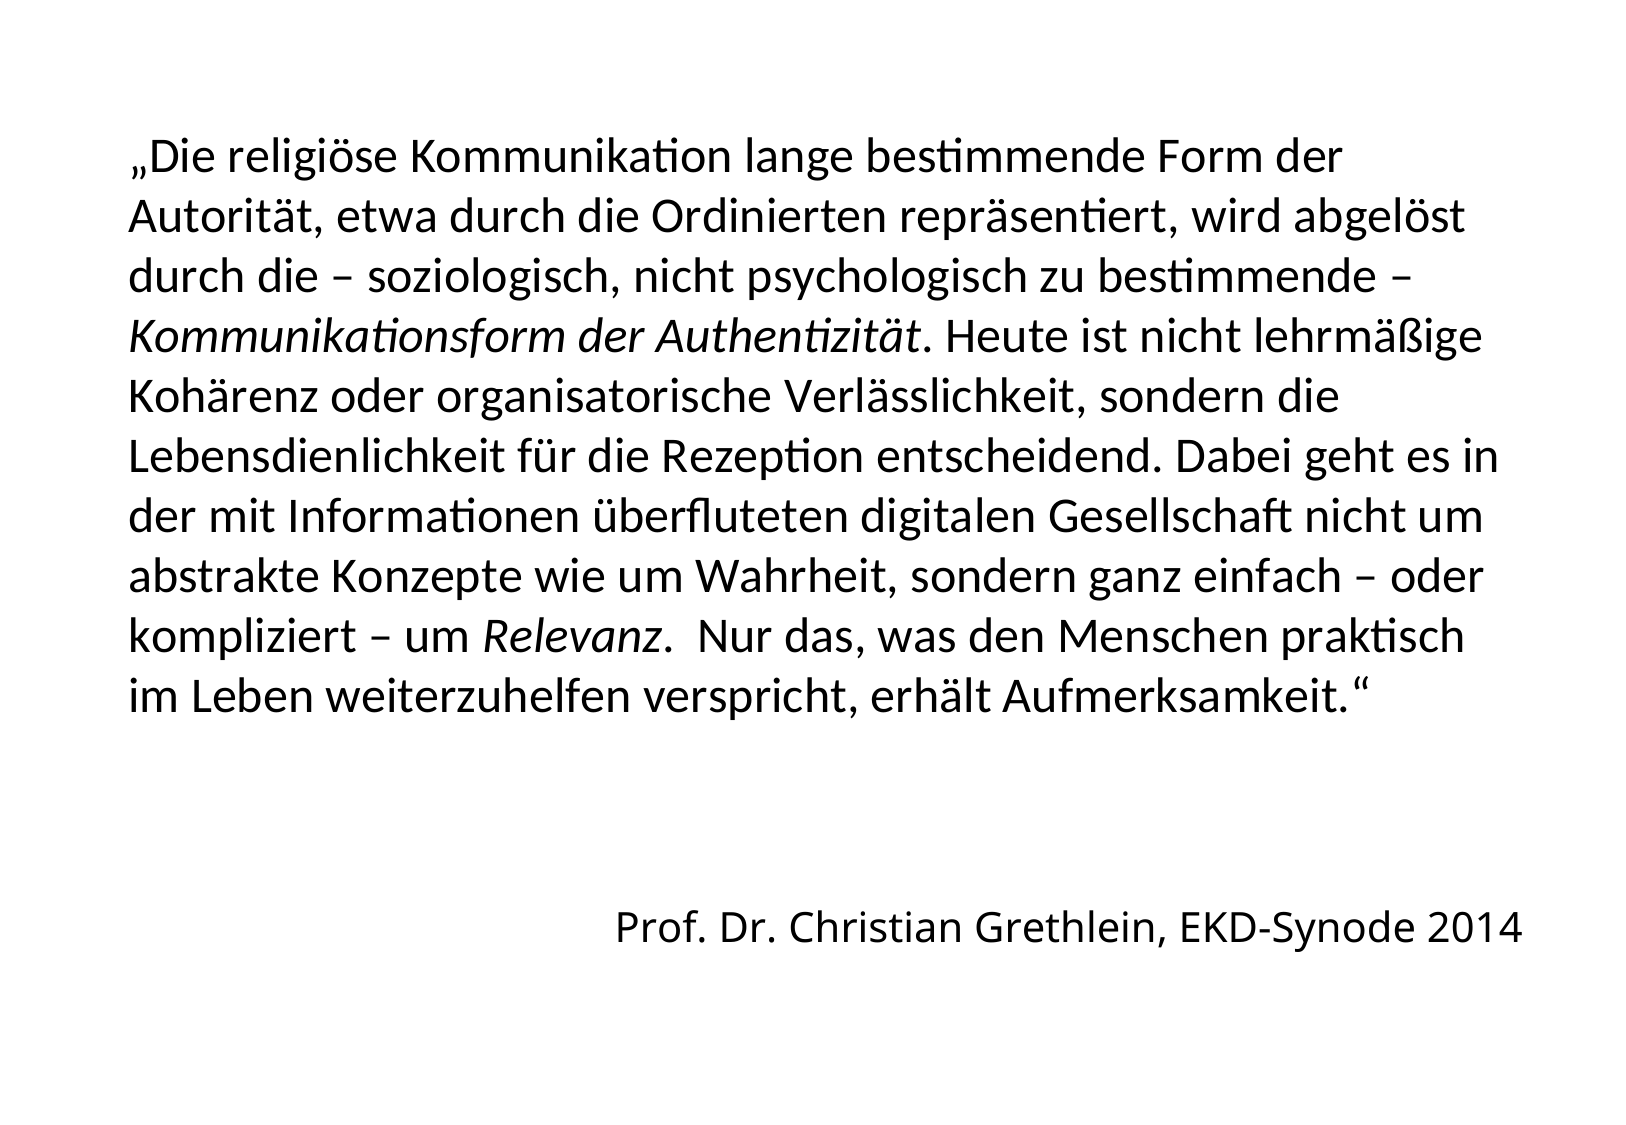

# „Die religiöse Kommunikation lange bestimmende Form der Autorität, etwa durch die Ordinierten repräsentiert, wird abgelöst durch die – soziologisch, nicht psychologisch zu bestimmende – Kommunikationsform der Authentizität. Heute ist nicht lehrmäßige Kohärenz oder organisatorische Verlässlichkeit, sondern die Lebensdienlichkeit für die Rezeption entscheidend. Dabei geht es in der mit Informationen überfluteten digitalen Gesellschaft nicht um abstrakte Konzepte wie um Wahrheit, sondern ganz einfach – oder kompliziert – um Relevanz.  Nur das, was den Menschen praktisch im Leben weiterzuhelfen verspricht, erhält Aufmerksamkeit.“
Prof. Dr. Christian Grethlein, EKD-Synode 2014